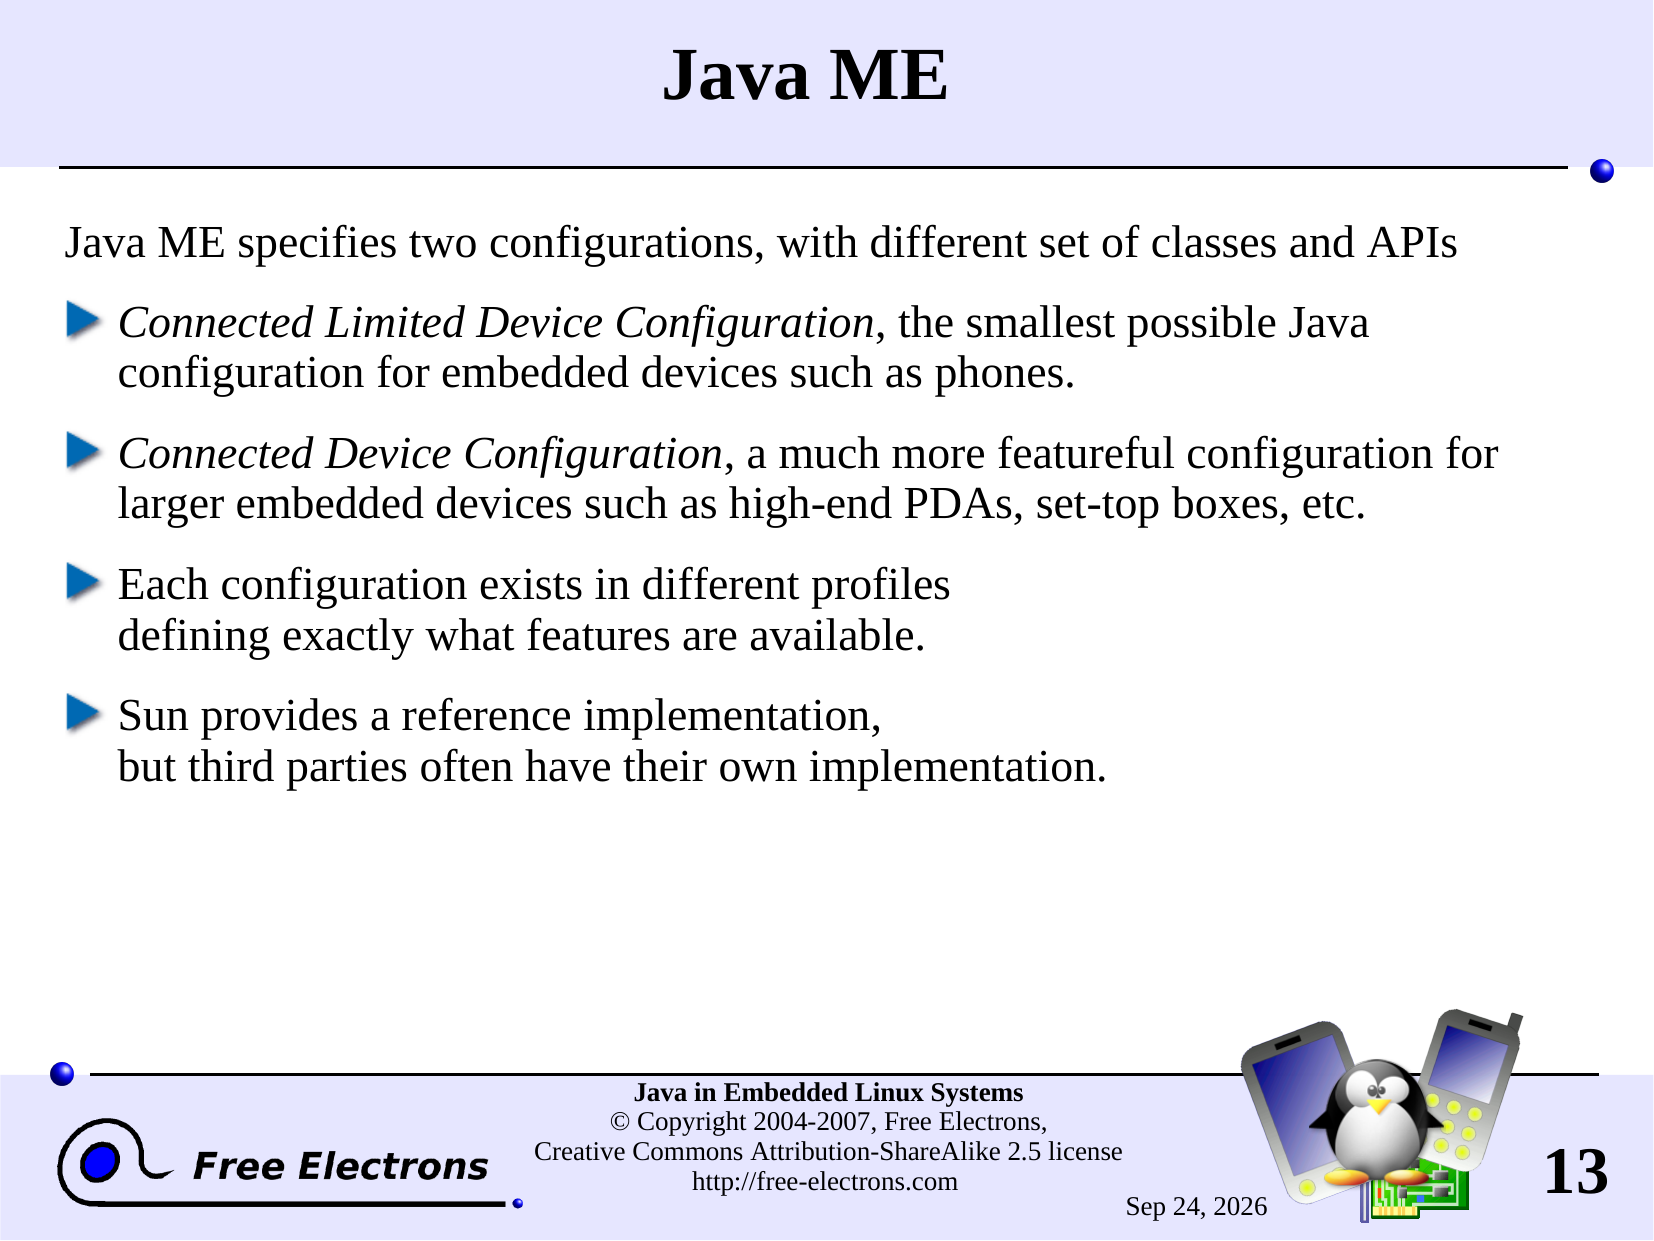

# Java ME
Java ME specifies two configurations, with different set of classes and APIs
Connected Limited Device Configuration, the smallest possible Java configuration for embedded devices such as phones.
Connected Device Configuration, a much more featureful configuration for larger embedded devices such as high-end PDAs, set-top boxes, etc.
Each configuration exists in different profiles
defining exactly what features are available.
Sun provides a reference implementation,
but third parties often have their own implementation.